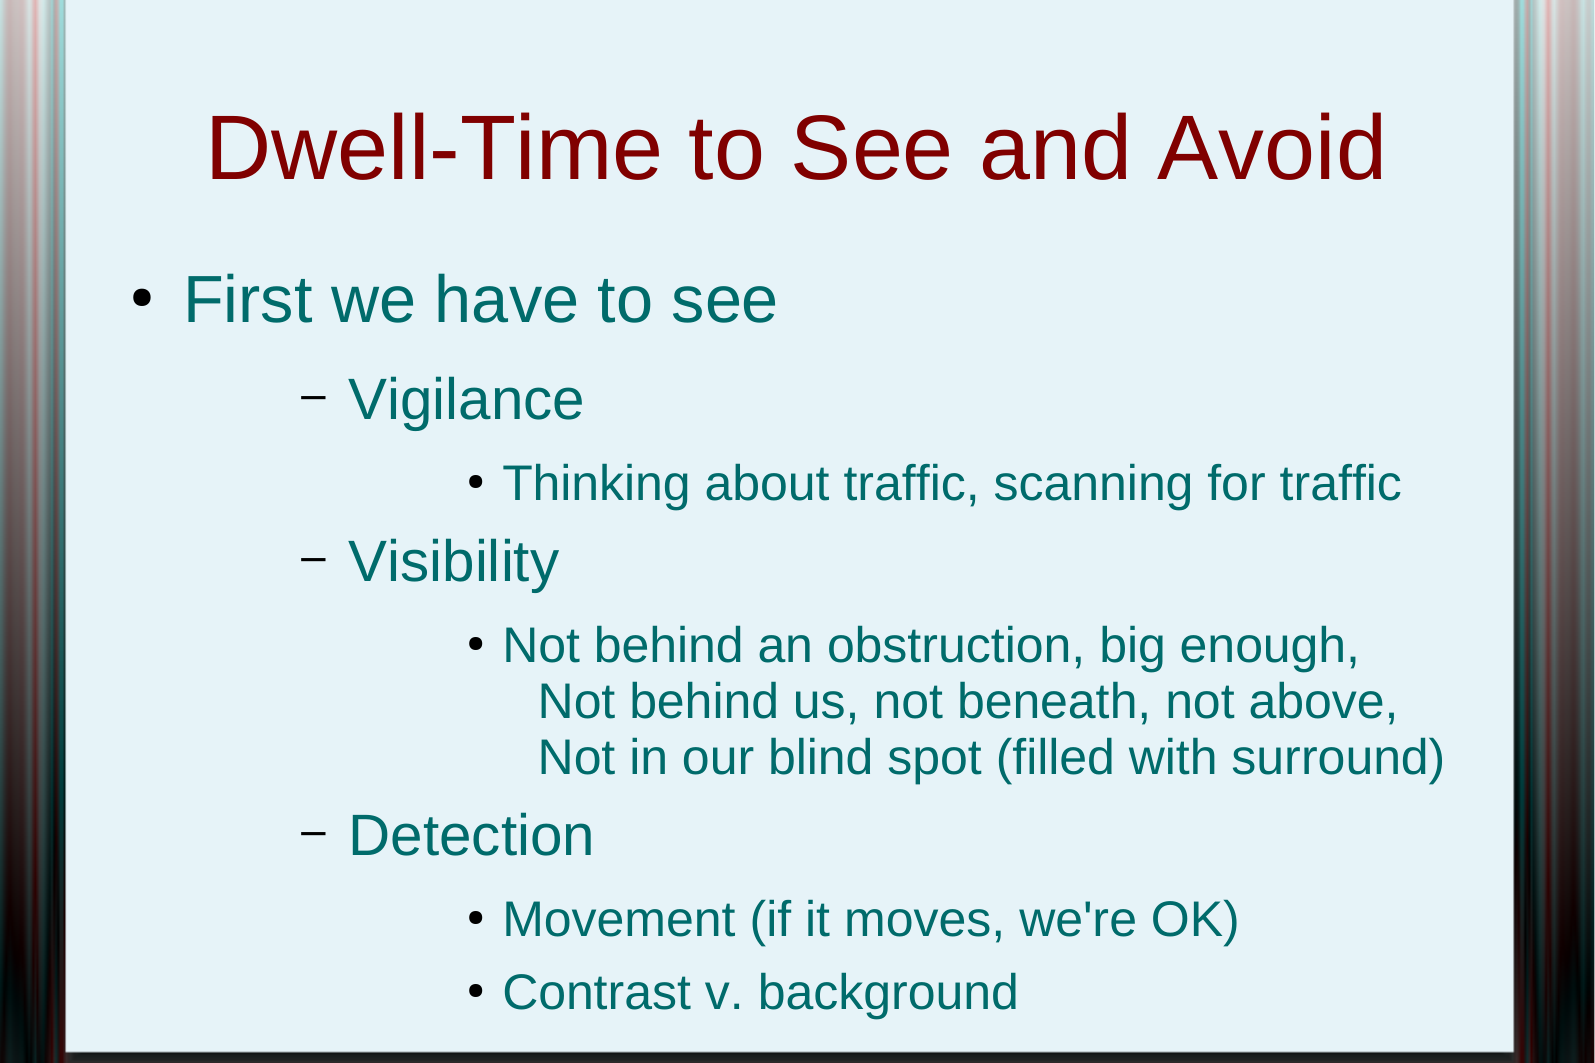

# Dwell-Time to See and Avoid
First we have to see
Vigilance
Thinking about traffic, scanning for traffic
Visibility
Not behind an obstruction, big enough,
Not behind us, not beneath, not above,
Not in our blind spot (filled with surround)
Detection
Movement (if it moves, we're OK)
Contrast v. background